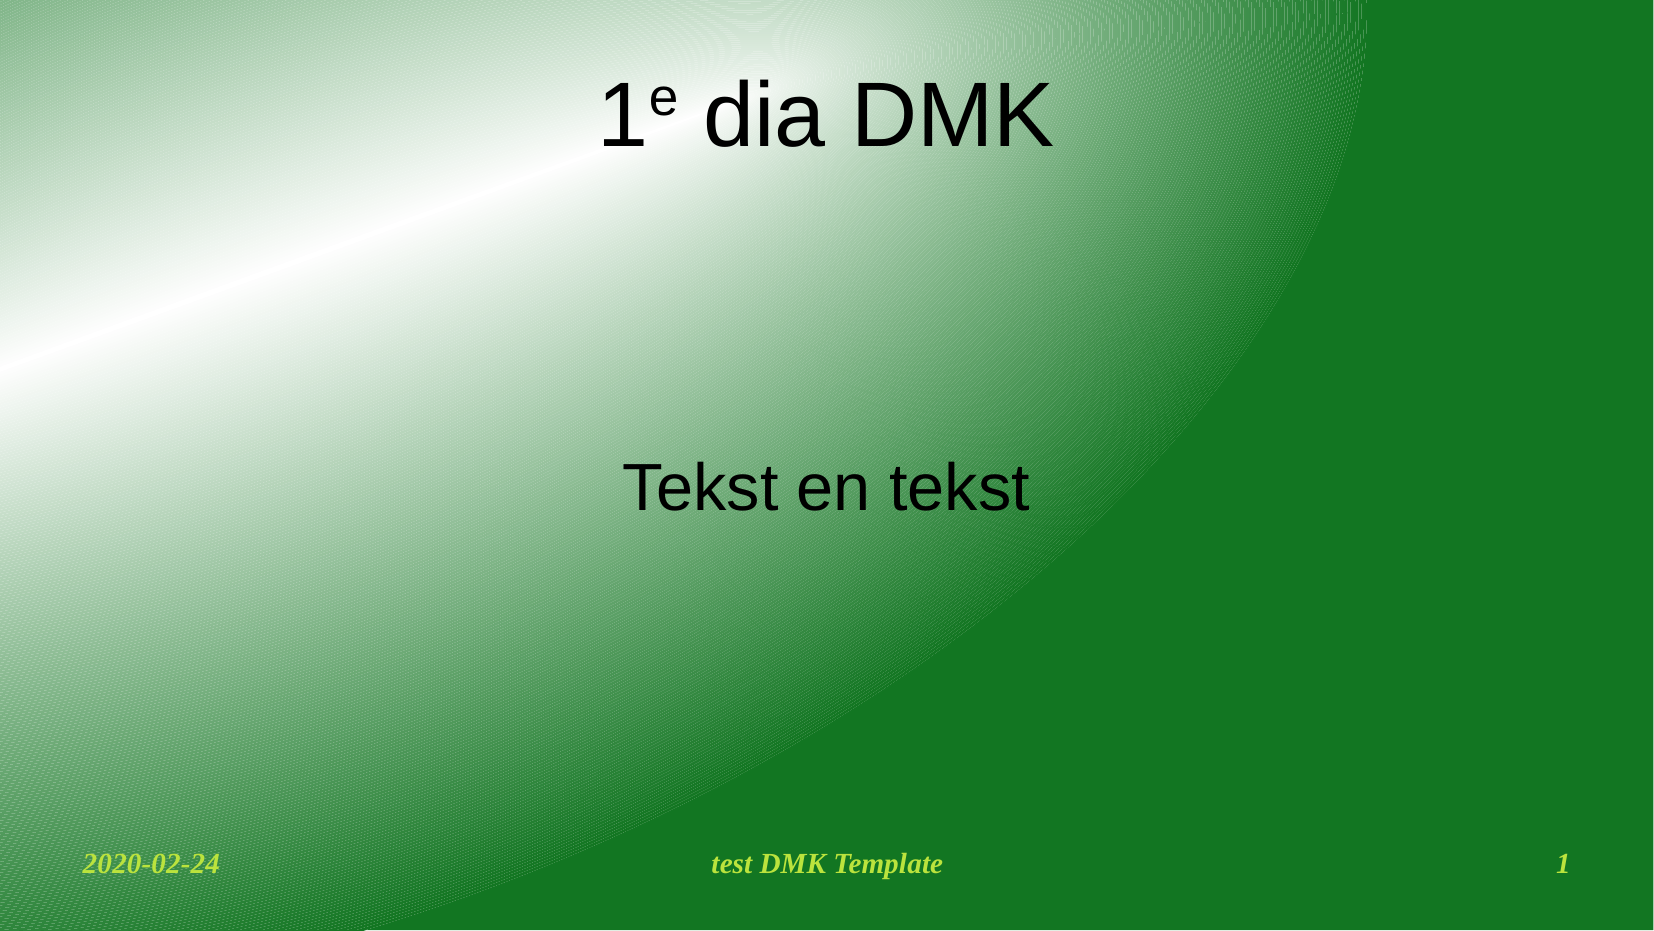

# 1e dia DMK
Tekst en tekst
2020-02-24
test DMK Template
1